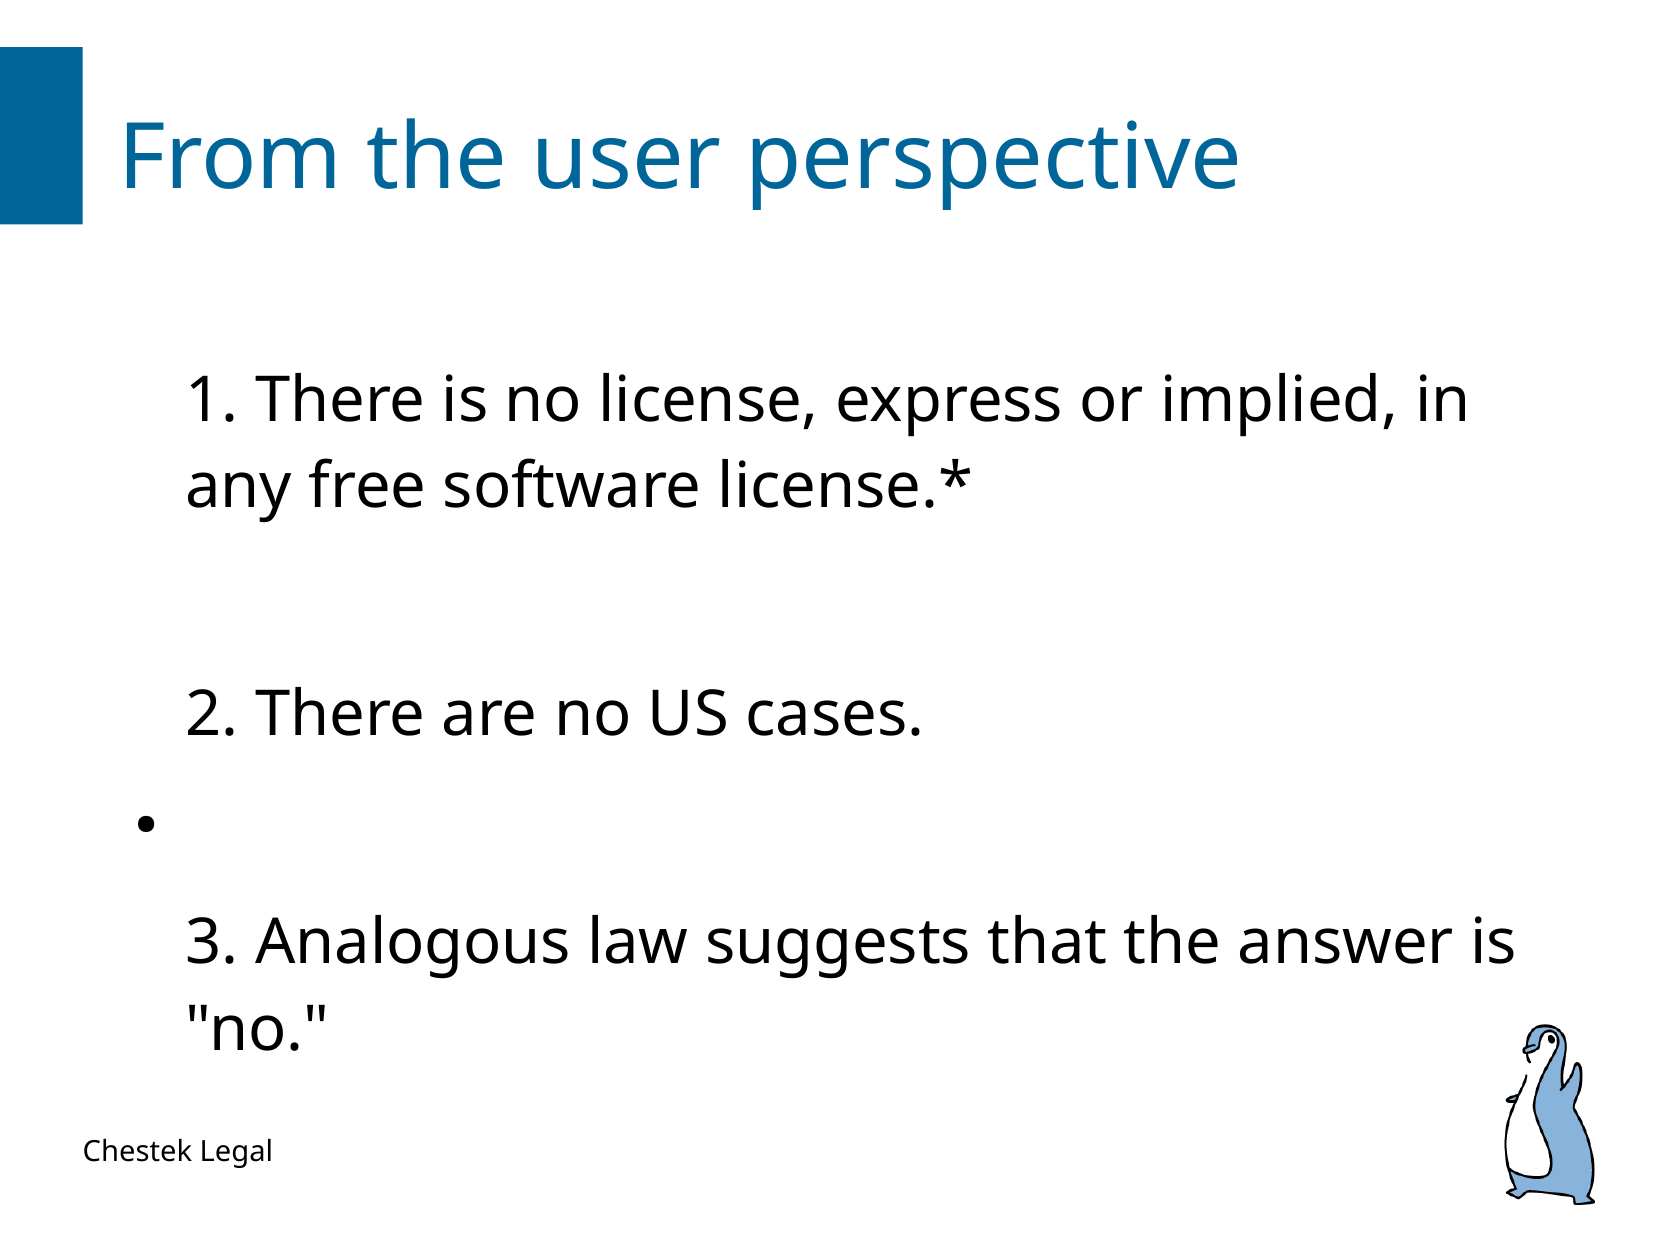

# From the user perspective
1. There is no license, express or implied, in any free software license.*
2. There are no US cases.
3. Analogous law suggests that the answer is "no."
17